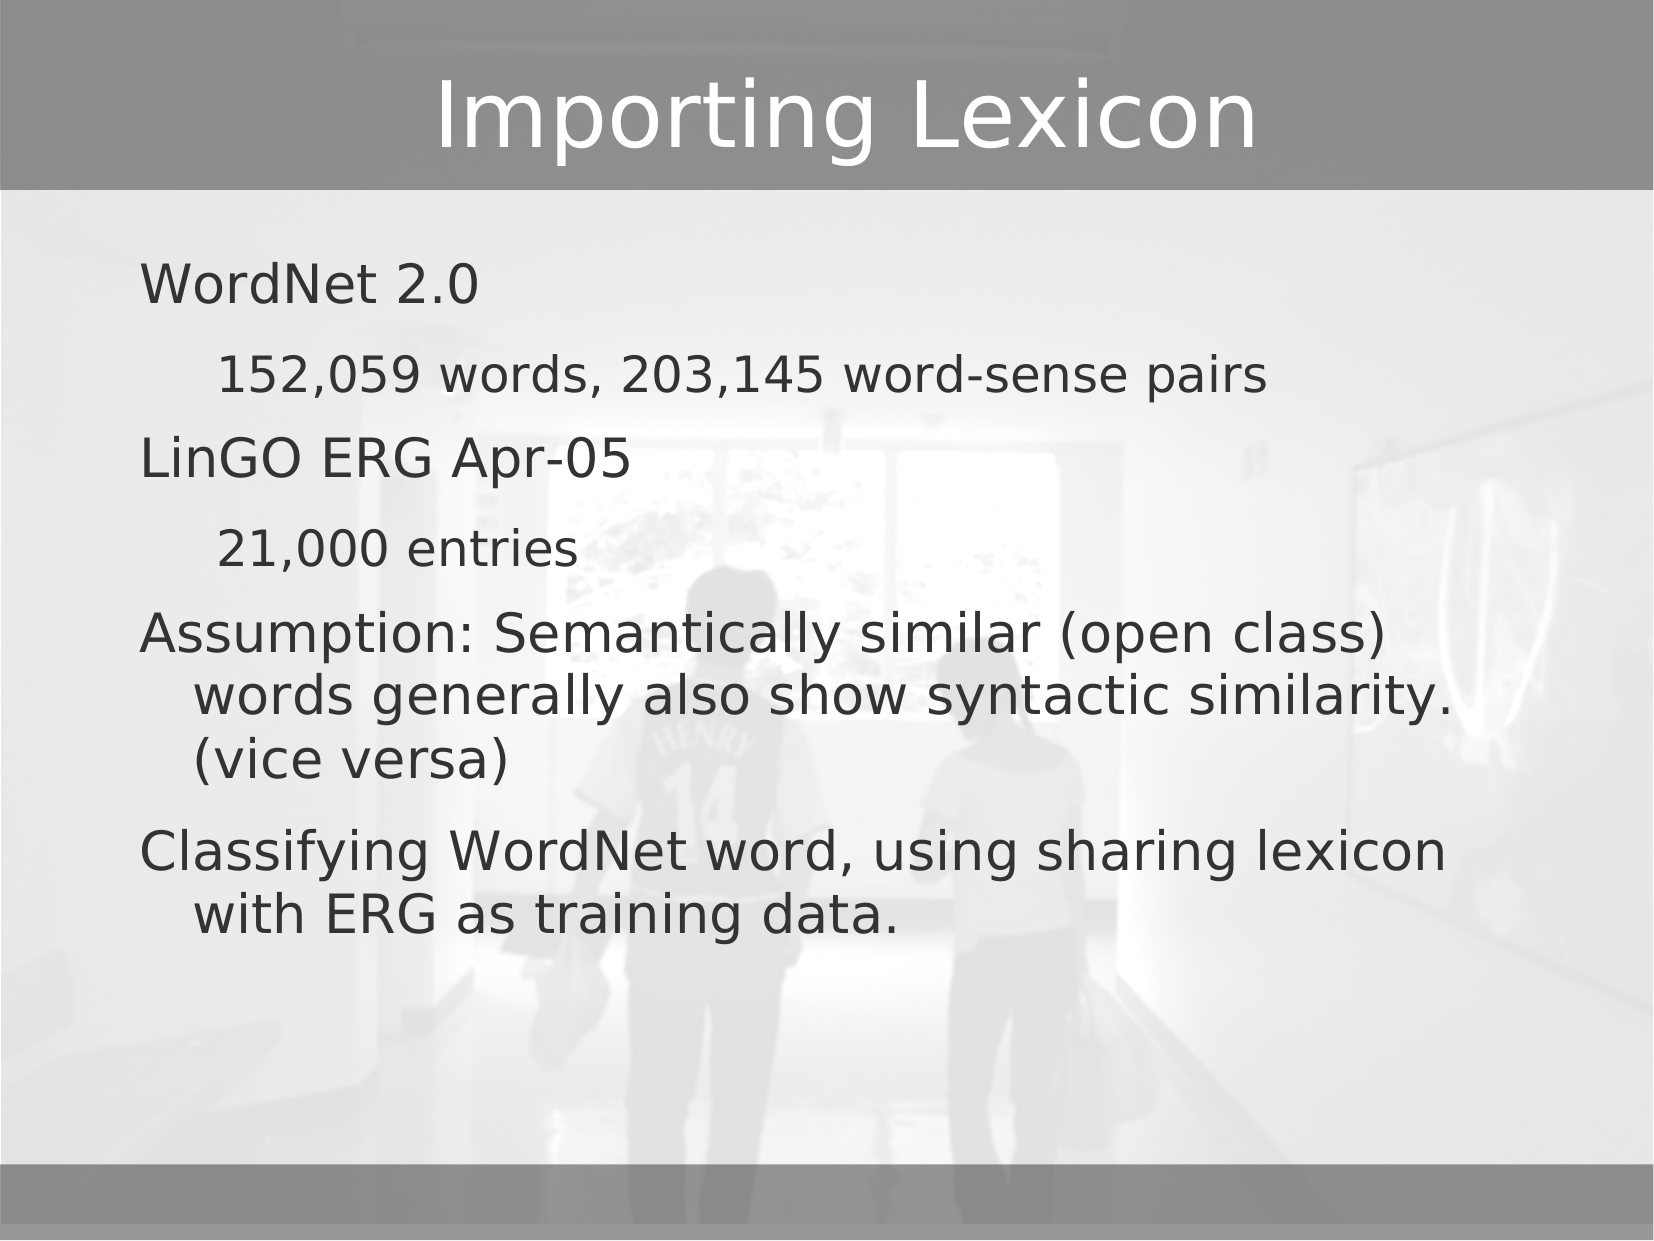

# Importing Lexicon
WordNet 2.0
152,059 words, 203,145 word-sense pairs
LinGO ERG Apr-05
21,000 entries
Assumption: Semantically similar (open class) words generally also show syntactic similarity. (vice versa)
Classifying WordNet word, using sharing lexicon with ERG as training data.